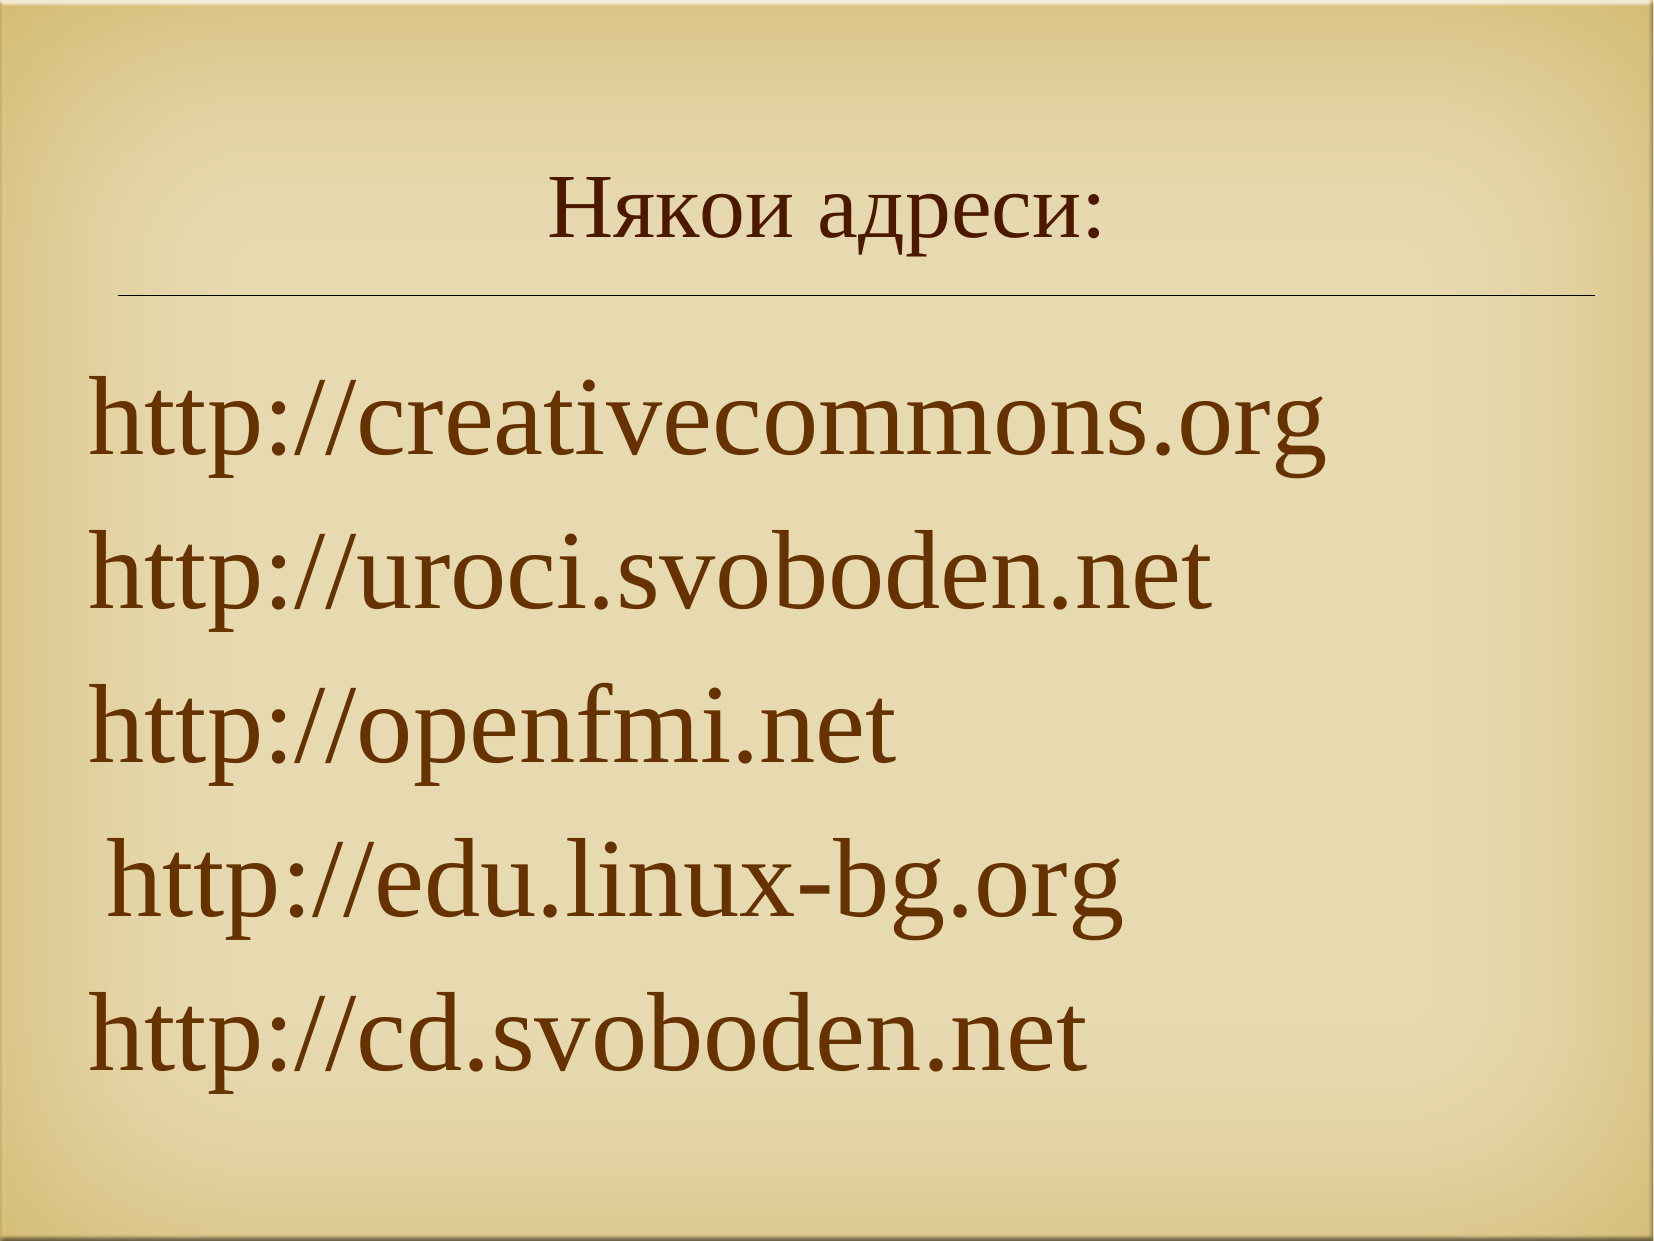

# Някои адреси:
http://creativecommons.org
http://uroci.svoboden.net
http://openfmi.net
http://edu.linux-bg.org
http://cd.svoboden.net